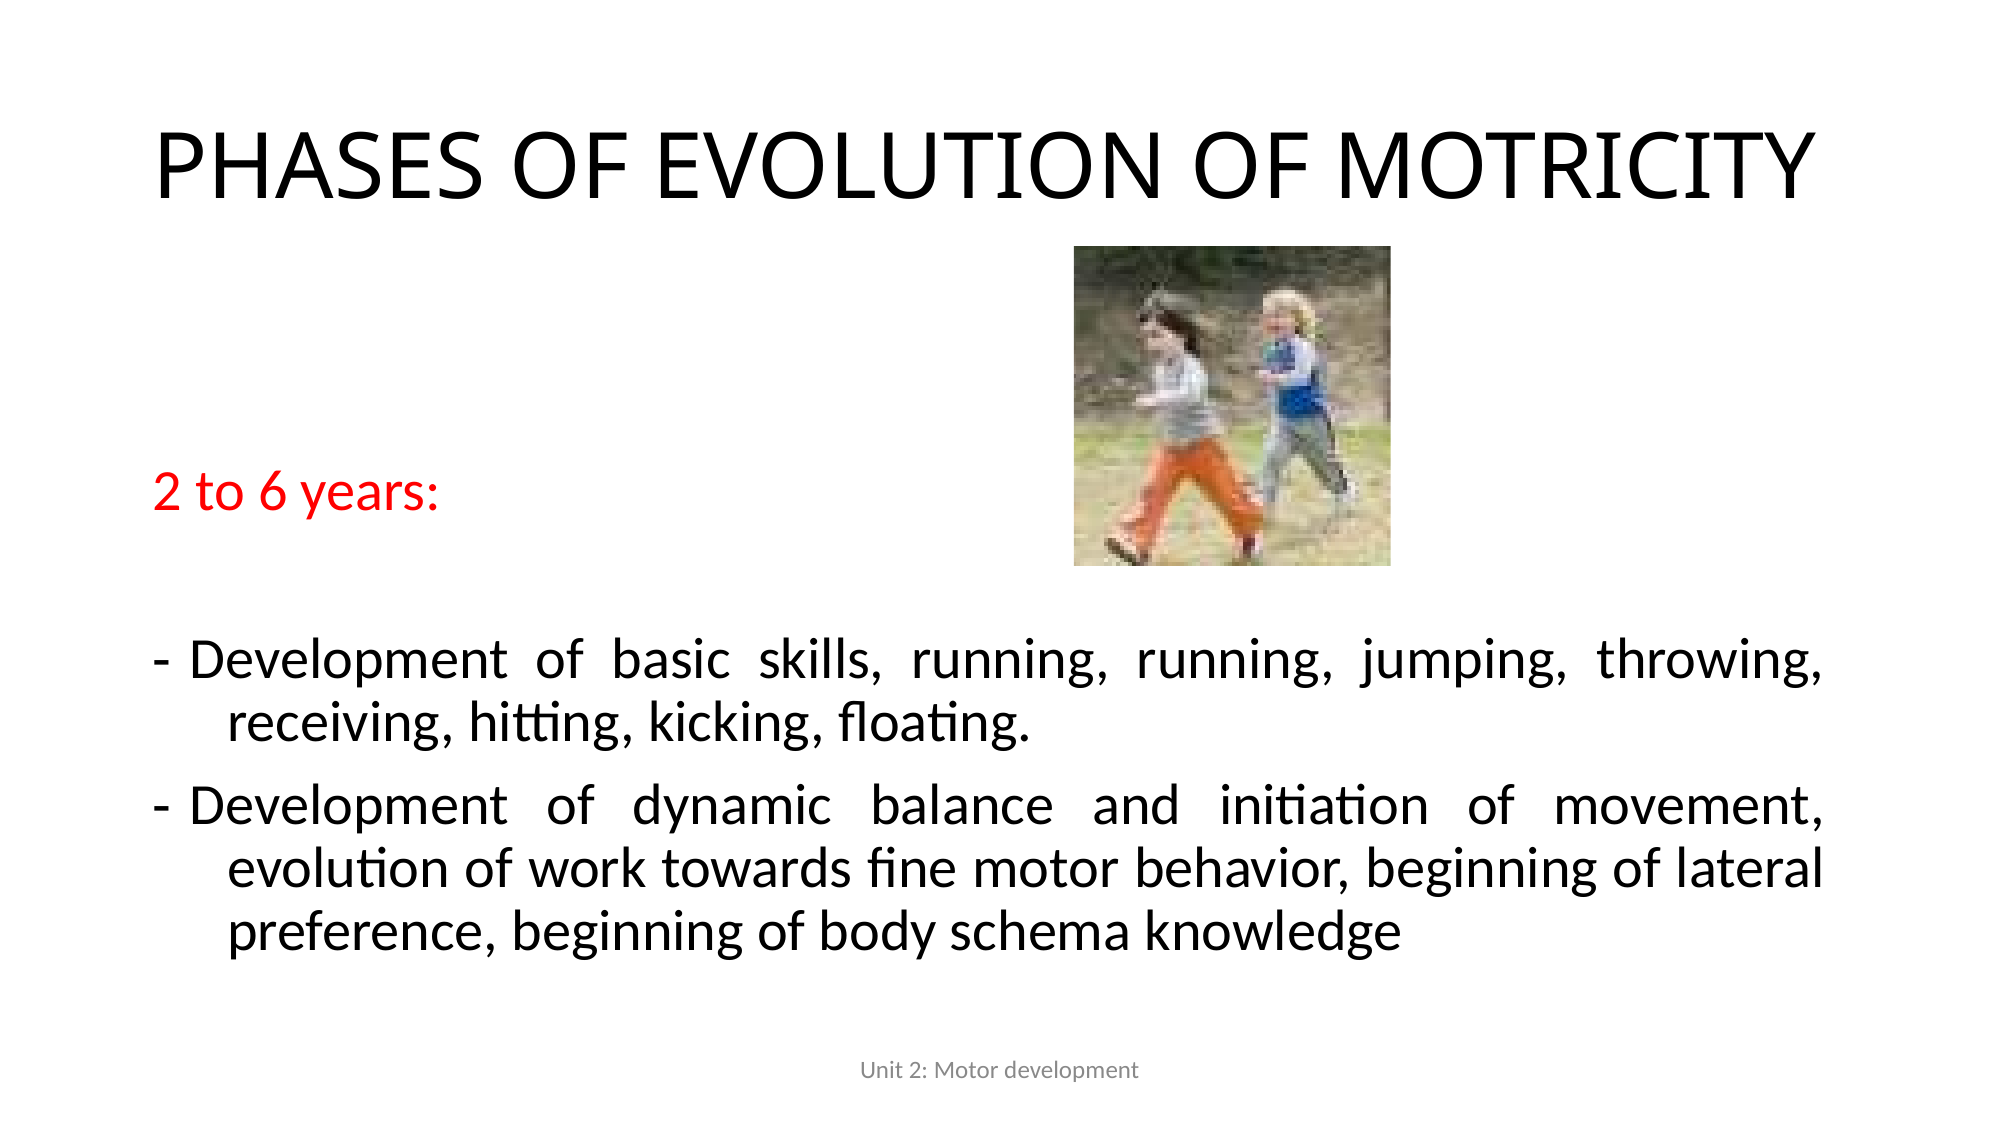

# PHASES OF EVOLUTION OF MOTRICITY
2 to 6 years:
Development of basic skills, running, running, jumping, throwing, receiving, hitting, kicking, floating.
Development of dynamic balance and initiation of movement, evolution of work towards fine motor behavior, beginning of lateral preference, beginning of body schema knowledge
Unit 2: Motor development